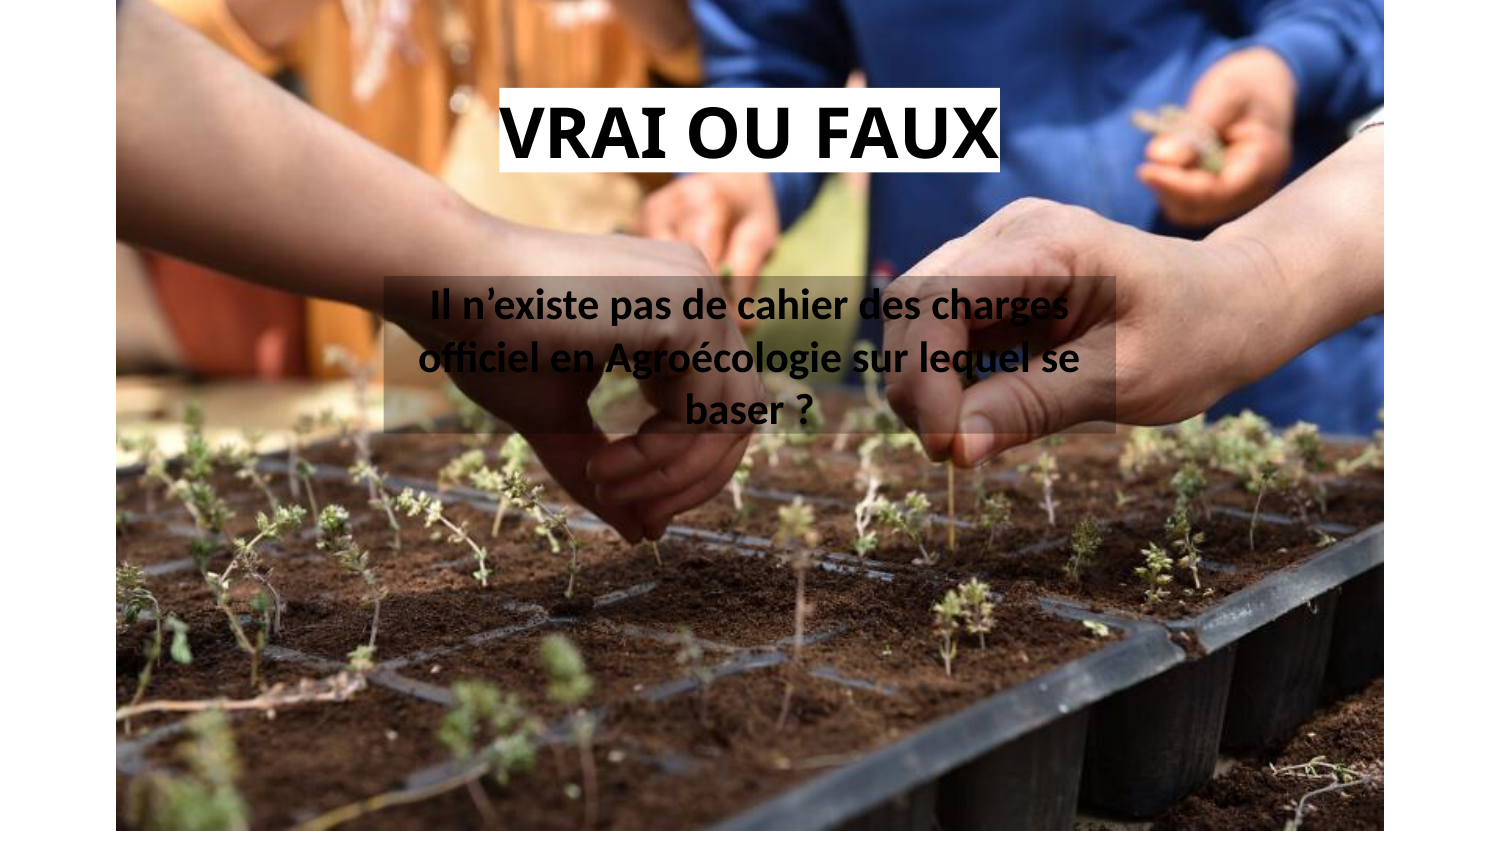

VRAI OU FAUX
Il n’existe pas de cahier des charges officiel en Agroécologie sur lequel se baser ?